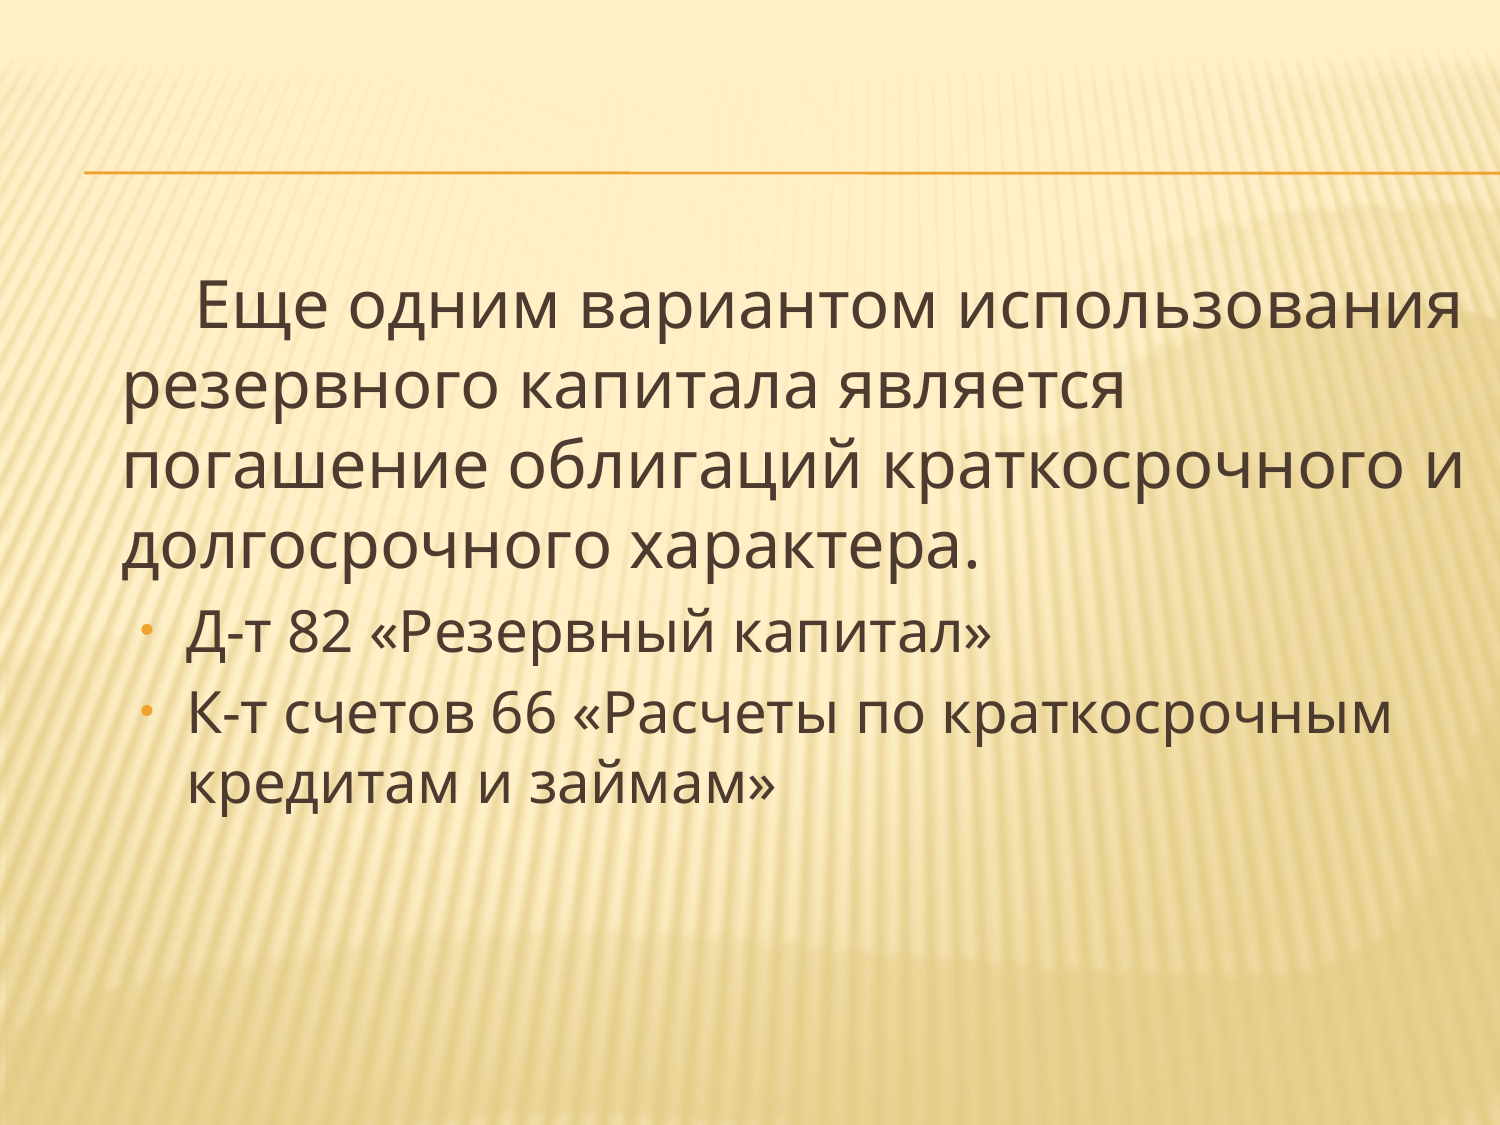

# Еще одним вариантом использования резервного капитала является погашение облигаций краткосрочного и долгосрочного характера.
Д-т 82 «Резервный капитал»
К-т счетов 66 «Расчеты по краткосрочным кредитам и займам»